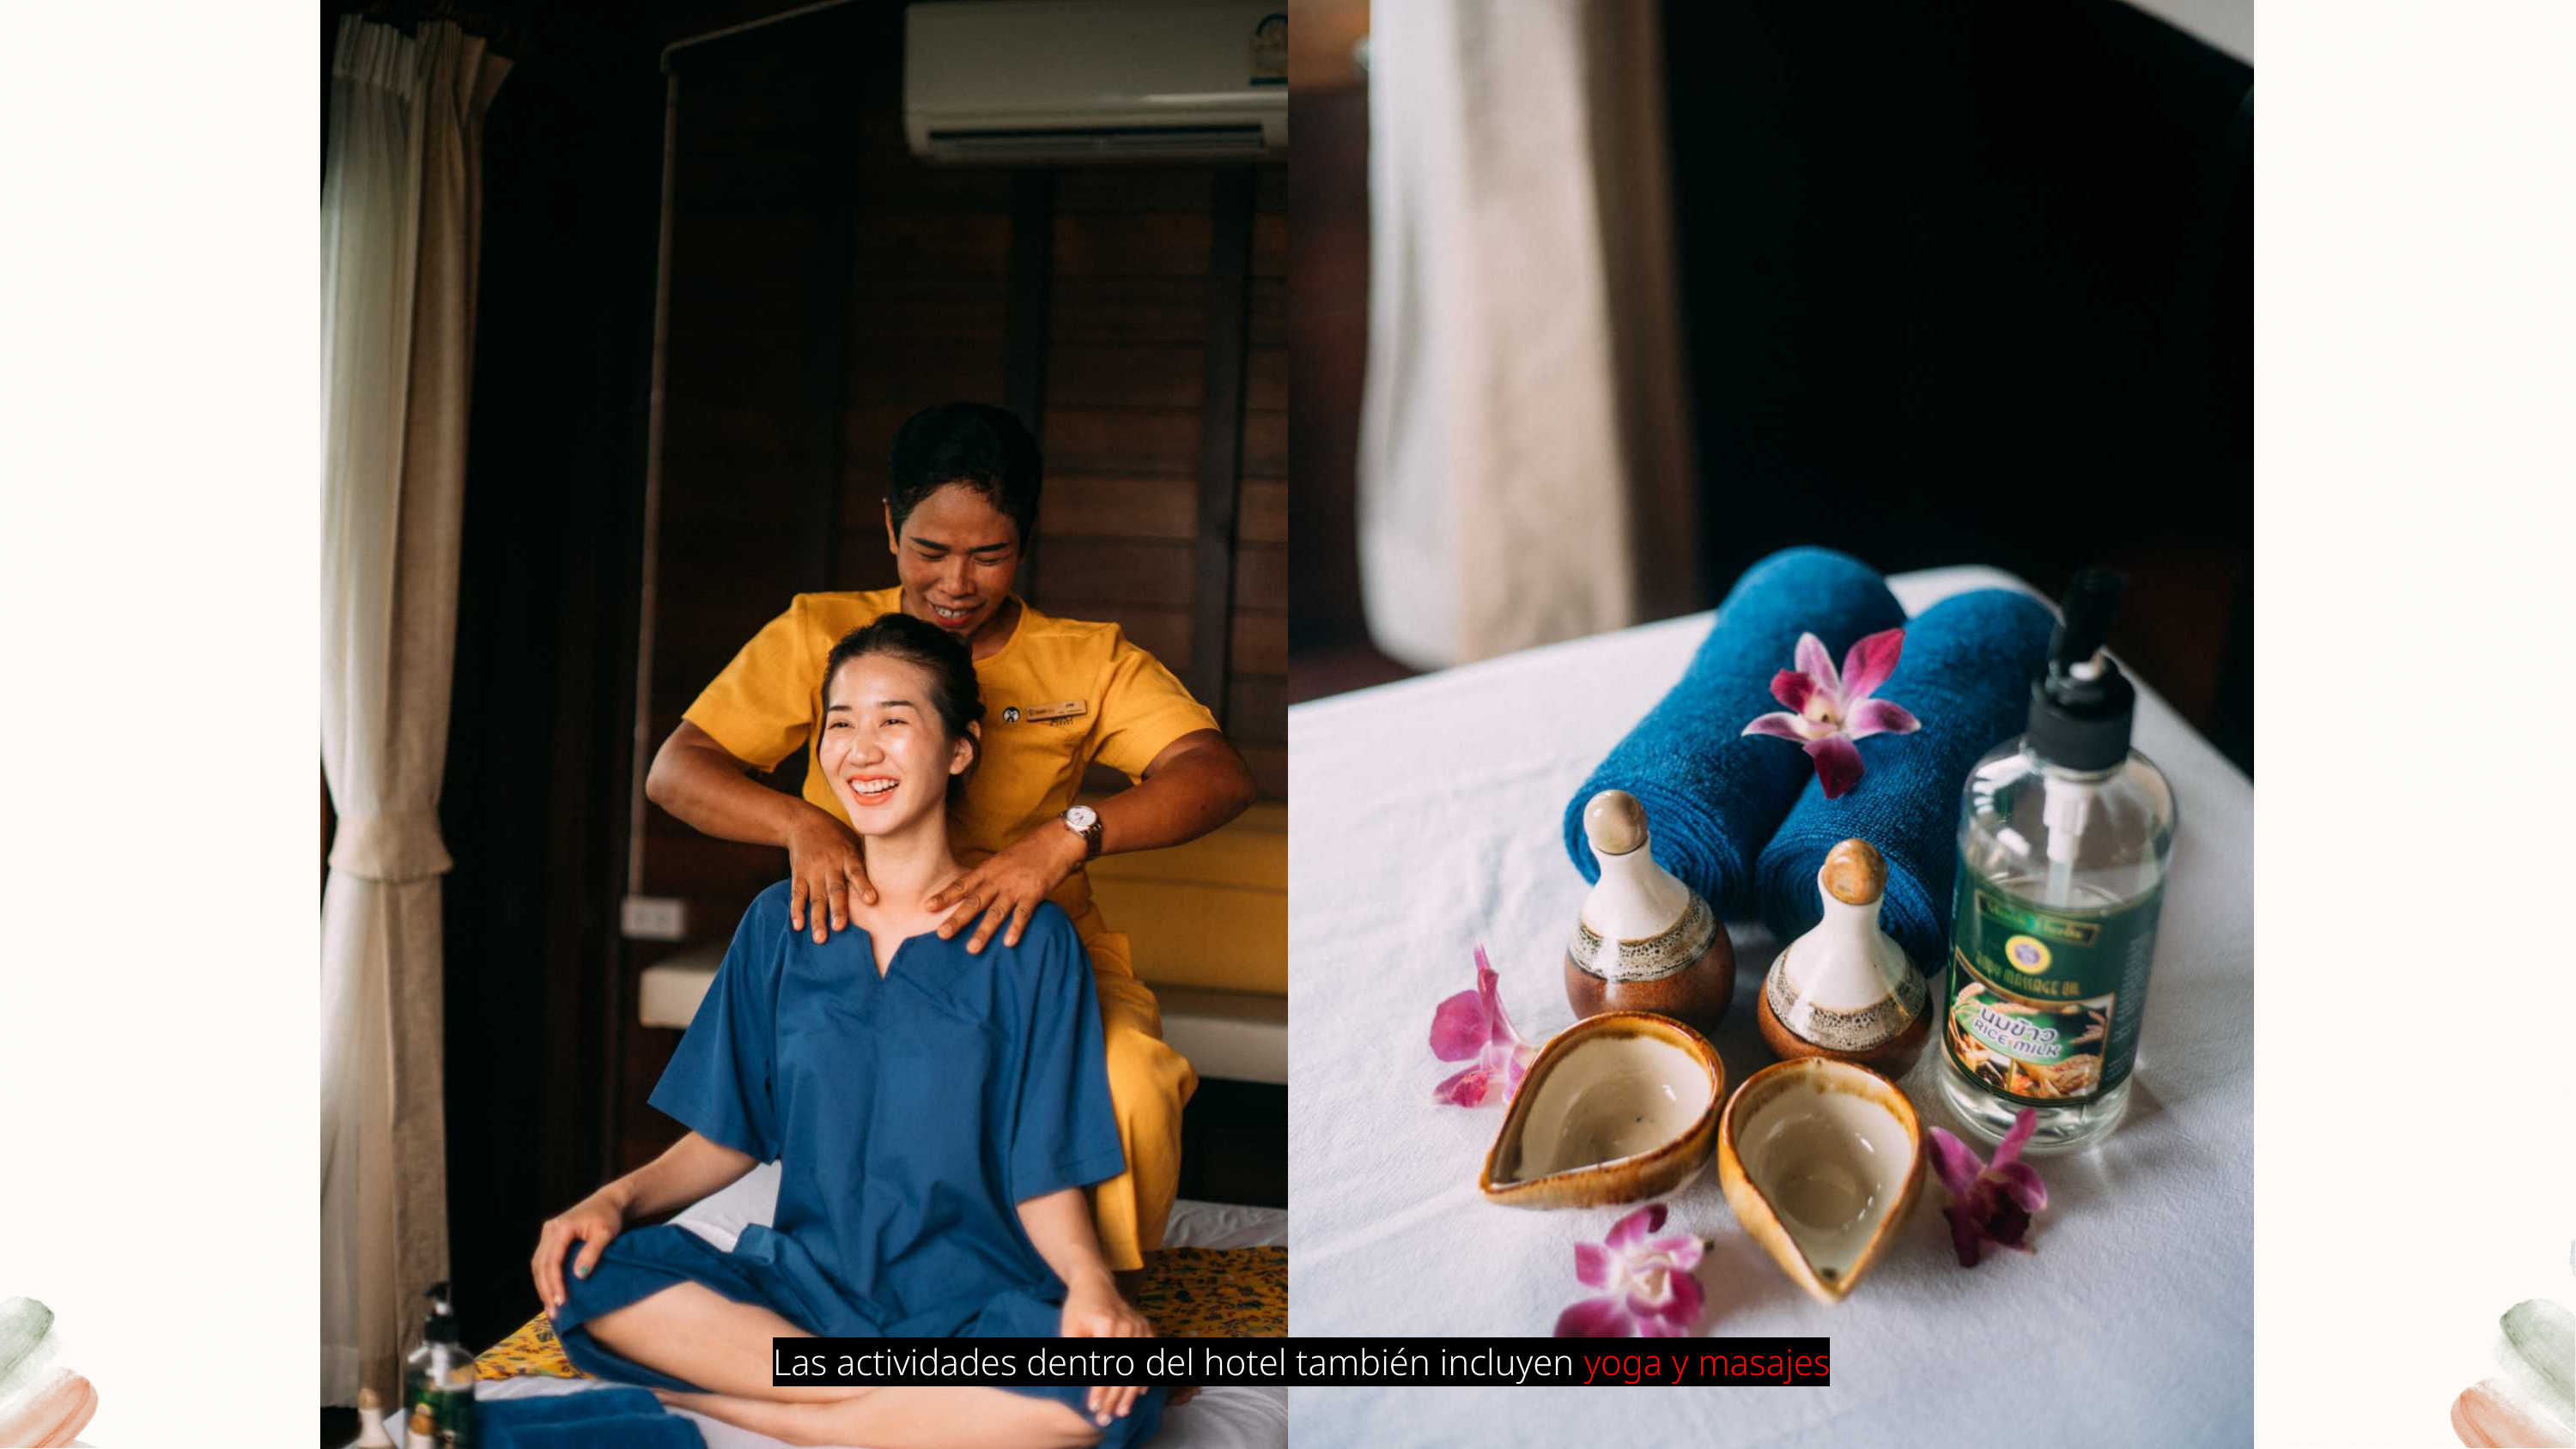

Las actividades dentro del hotel también incluyen yoga y masajes